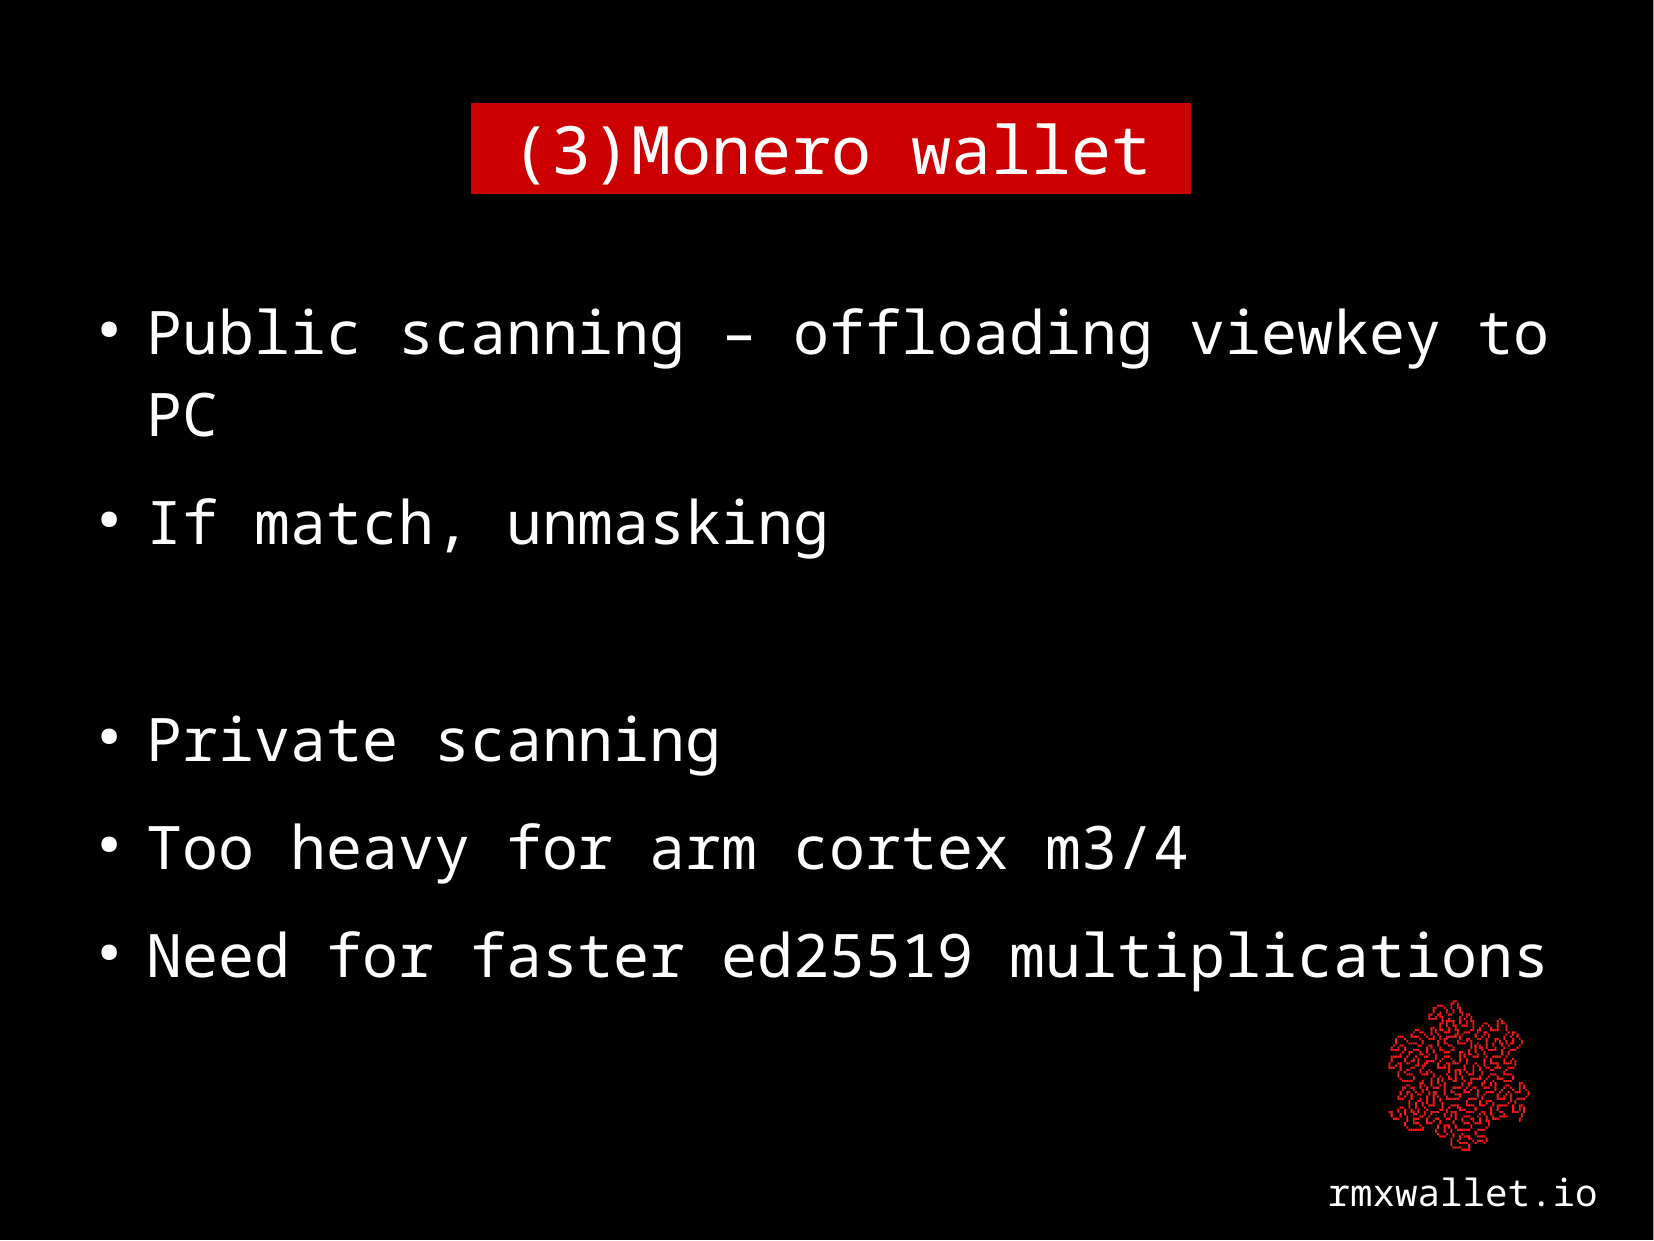

(3)Monero wallet
# Public scanning – offloading viewkey to PC
If match, unmasking
Private scanning
Too heavy for arm cortex m3/4
Need for faster ed25519 multiplications
rmxwallet.io